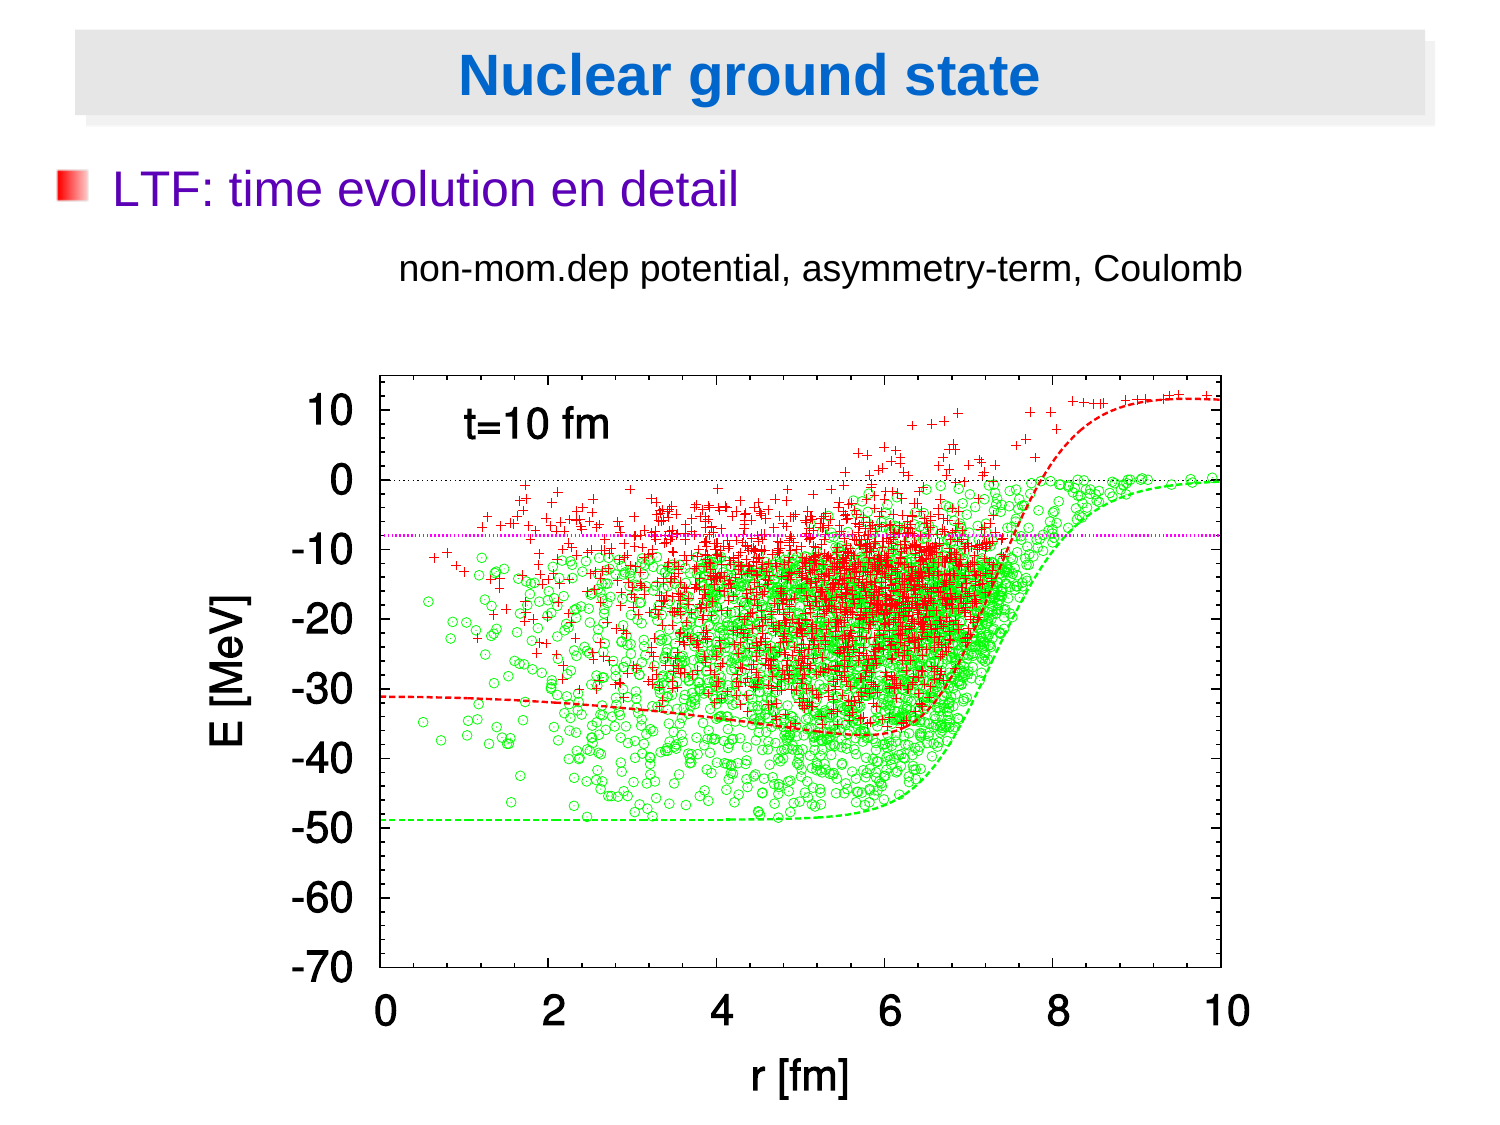

# Nuclear ground state
LTF: time evolution en detail
non-mom.dep potential, asymmetry-term, Coulomb